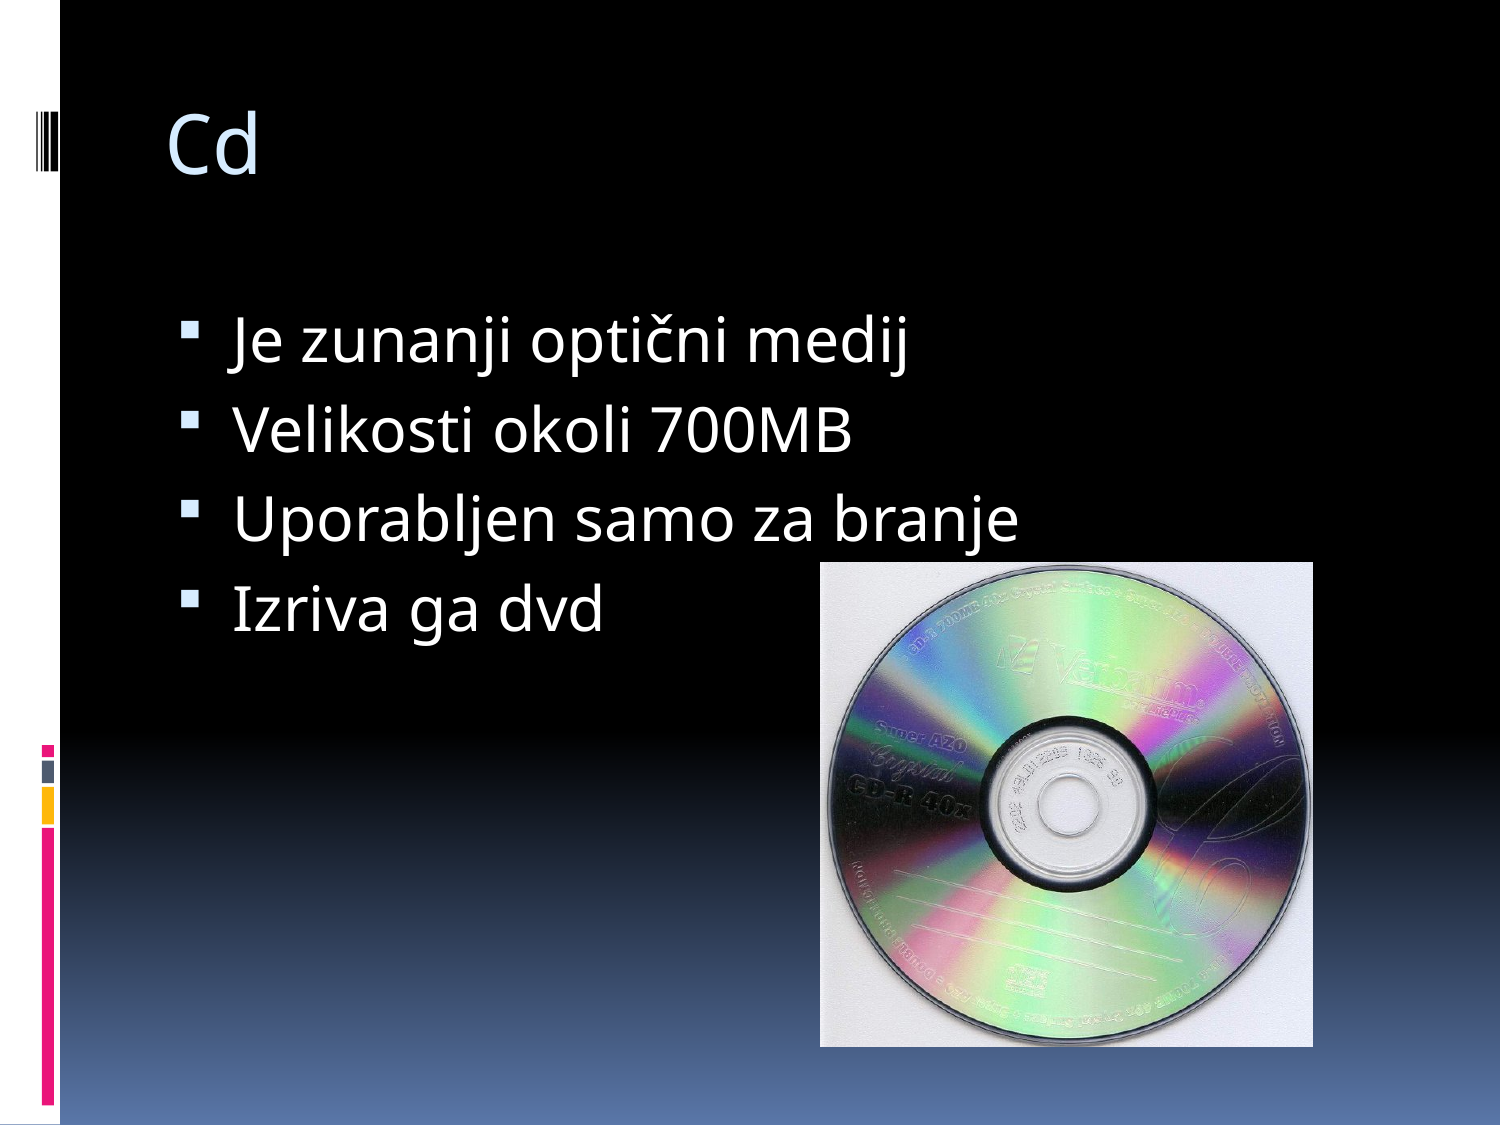

# Cd
Je zunanji optični medij
Velikosti okoli 700MB
Uporabljen samo za branje
Izriva ga dvd